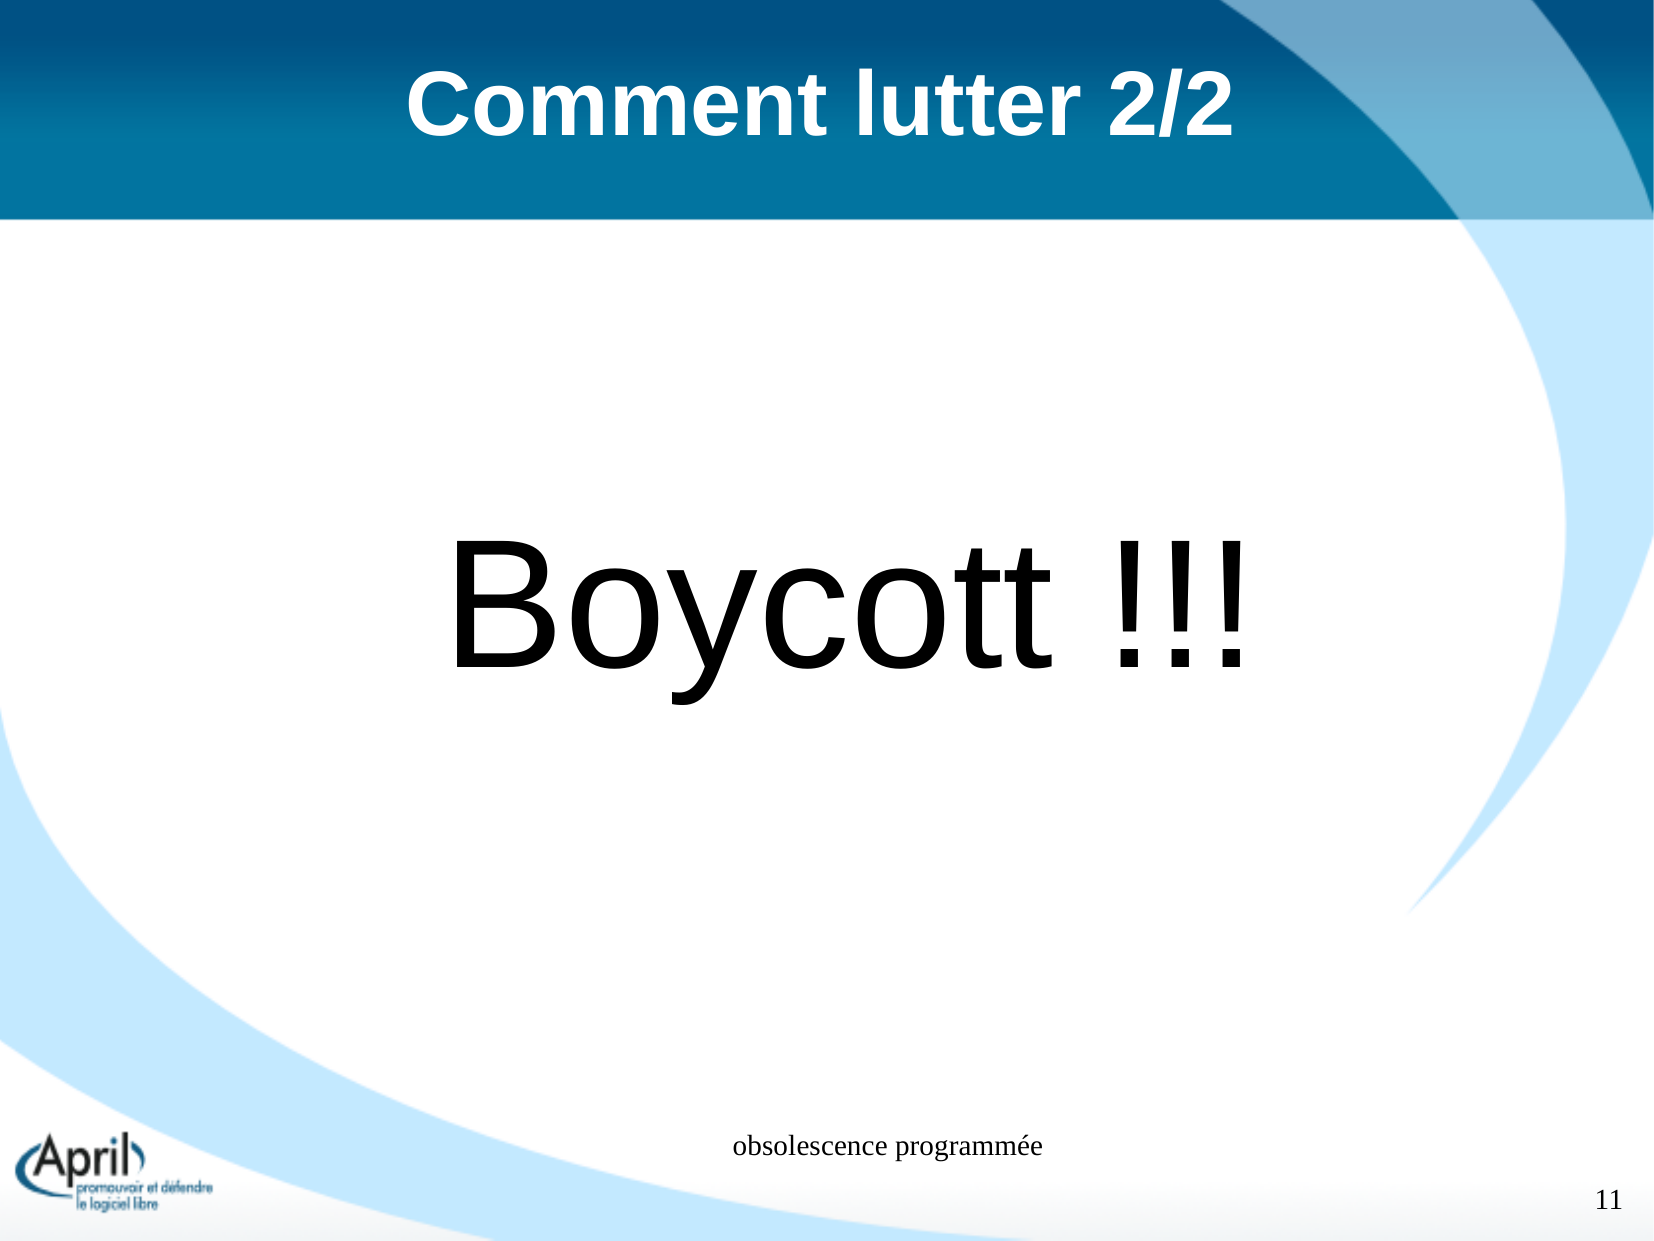

# Comment lutter 2/2
Boycott !!!
obsolescence programmée
11